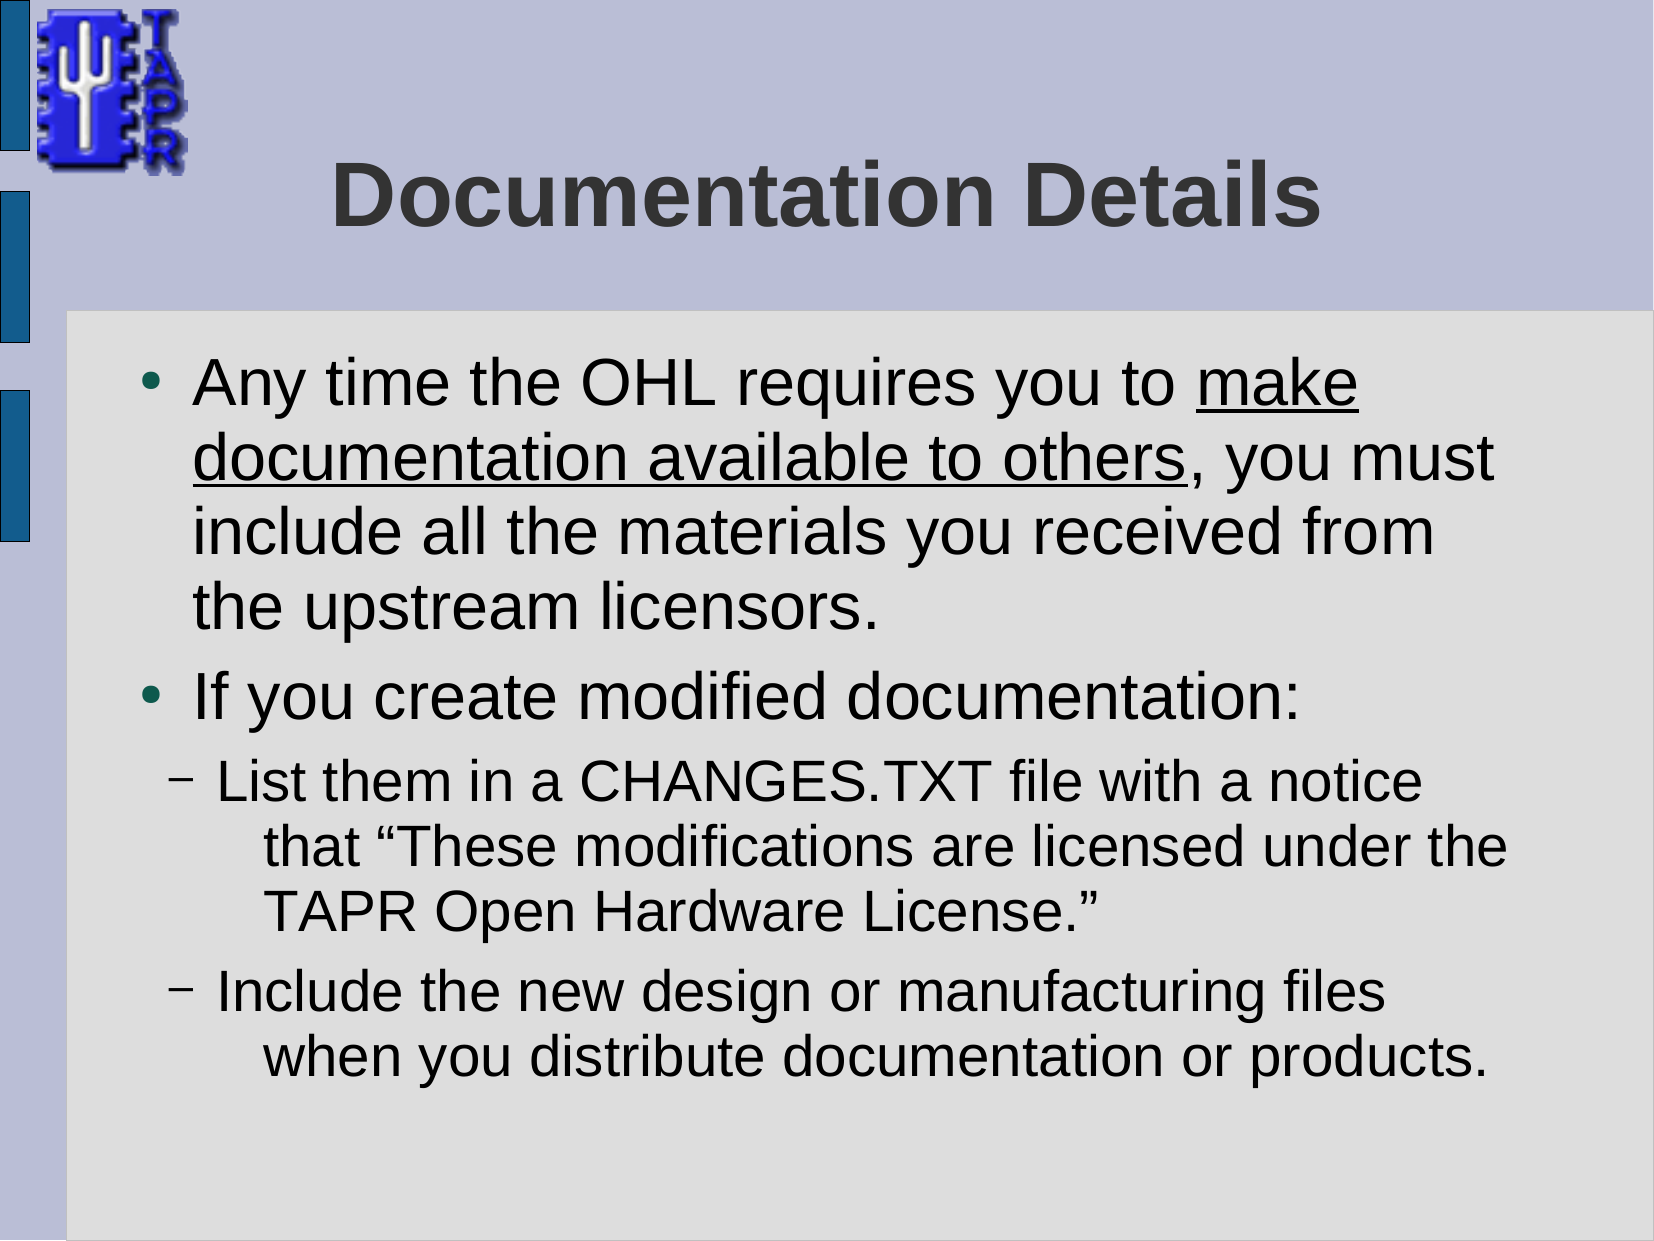

# Documentation Details
Any time the OHL requires you to make documentation available to others, you must include all the materials you received from the upstream licensors.
If you create modified documentation:
List them in a CHANGES.TXT file with a notice that “These modifications are licensed under the TAPR Open Hardware License.”
Include the new design or manufacturing files when you distribute documentation or products.